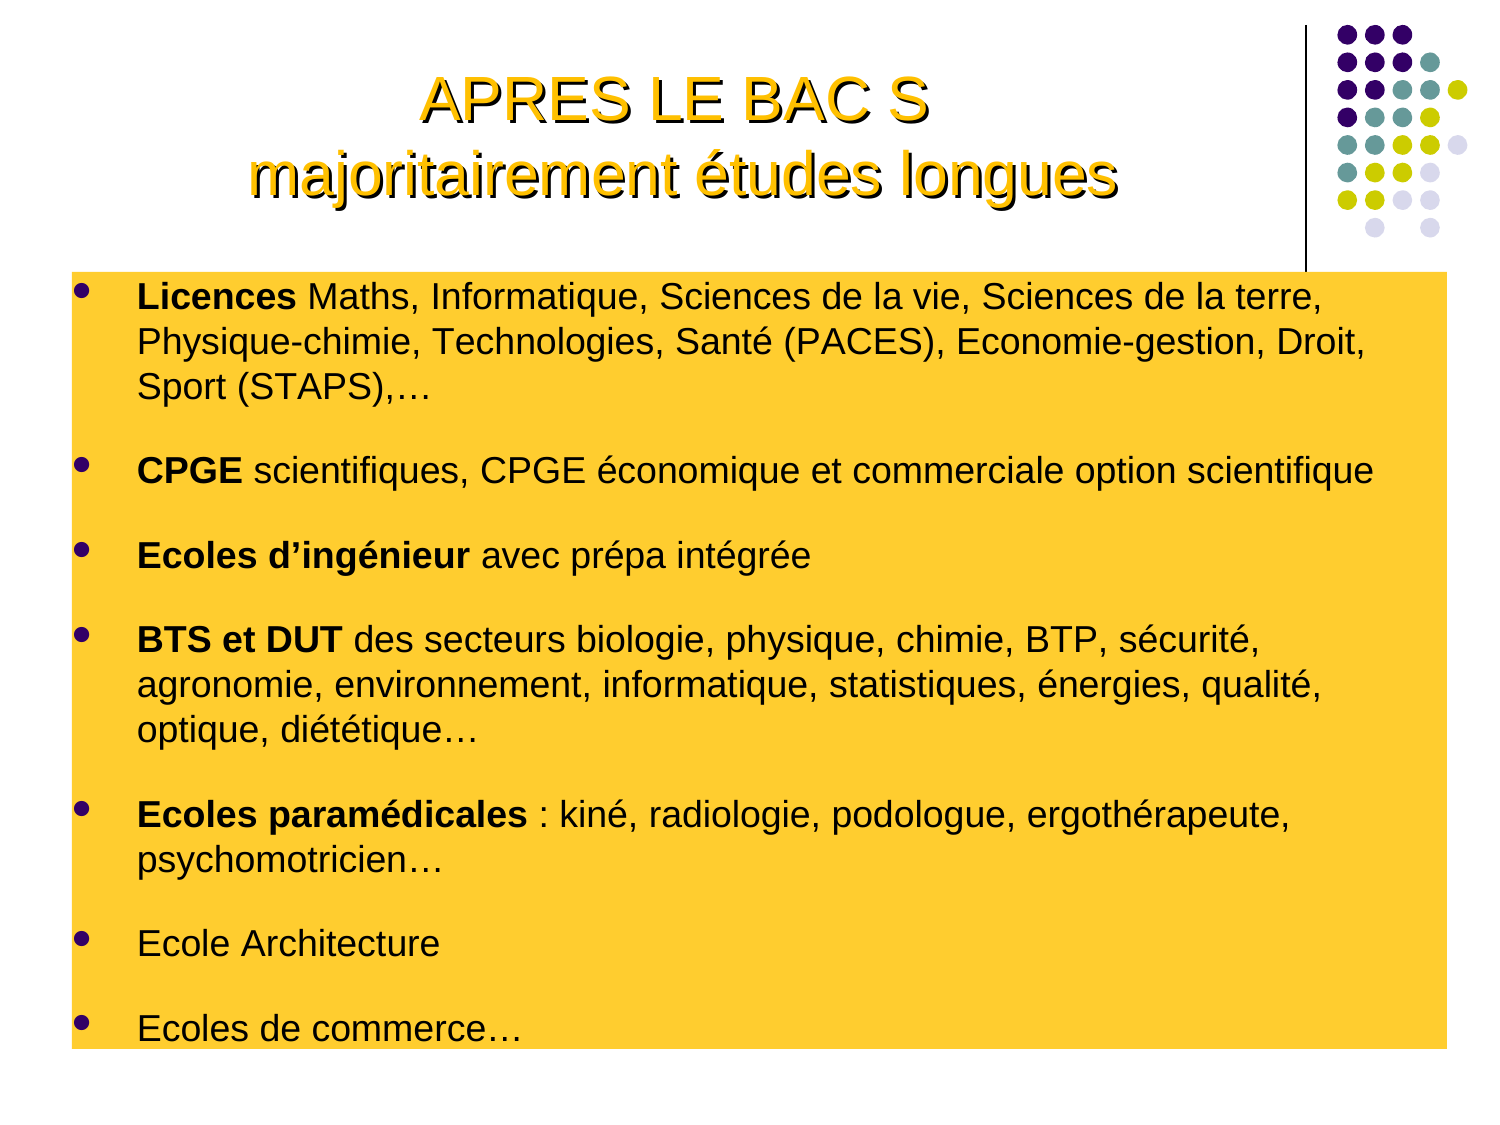

APRES LE BAC S
 majoritairement études longues
Licences Maths, Informatique, Sciences de la vie, Sciences de la terre, Physique-chimie, Technologies, Santé (PACES), Economie-gestion, Droit, Sport (STAPS),…
CPGE scientifiques, CPGE économique et commerciale option scientifique
Ecoles d’ingénieur avec prépa intégrée
BTS et DUT des secteurs biologie, physique, chimie, BTP, sécurité, agronomie, environnement, informatique, statistiques, énergies, qualité, optique, diététique…
Ecoles paramédicales : kiné, radiologie, podologue, ergothérapeute, psychomotricien…
Ecole Architecture
Ecoles de commerce…